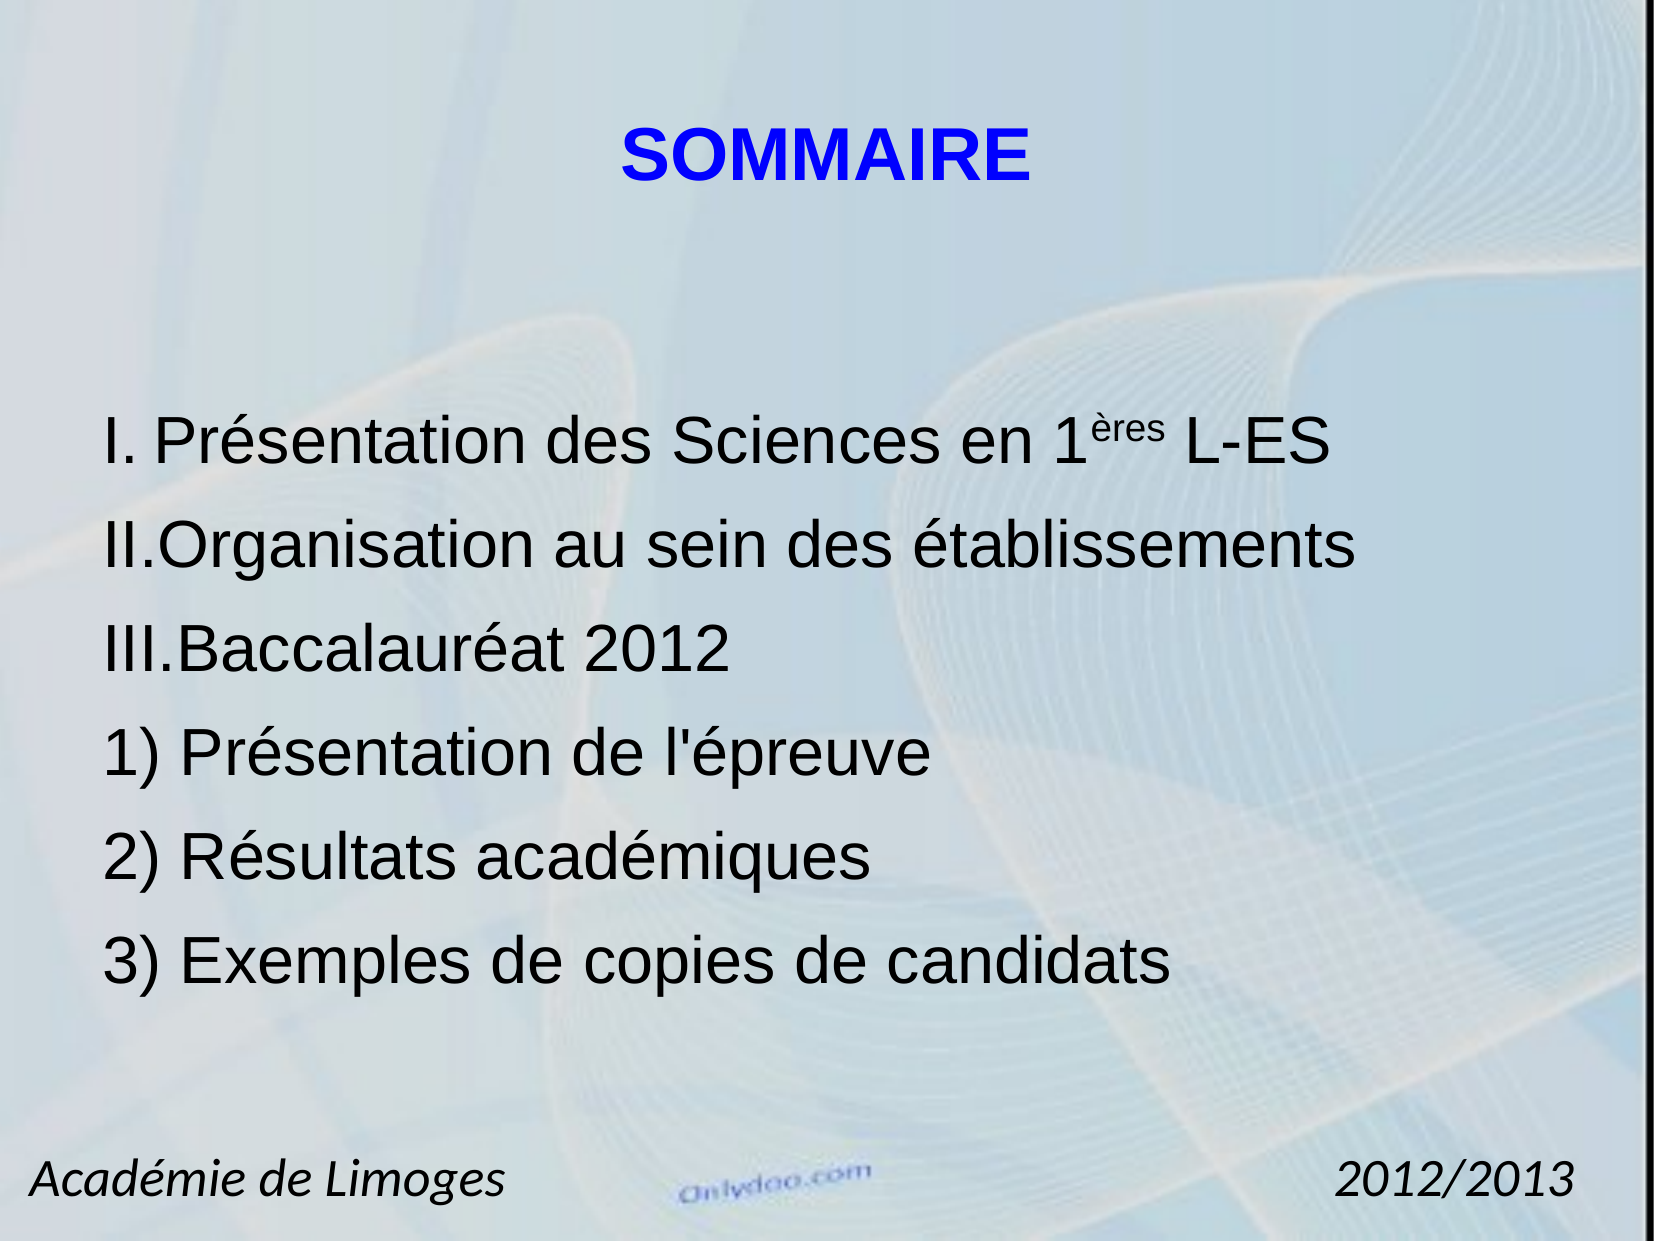

SOMMAIRE
Présentation des Sciences en 1ères L-ES
Organisation au sein des établissements
Baccalauréat 2012
1) Présentation de l'épreuve
2) Résultats académiques
3) Exemples de copies de candidats
Académie de Limoges							2012/2013